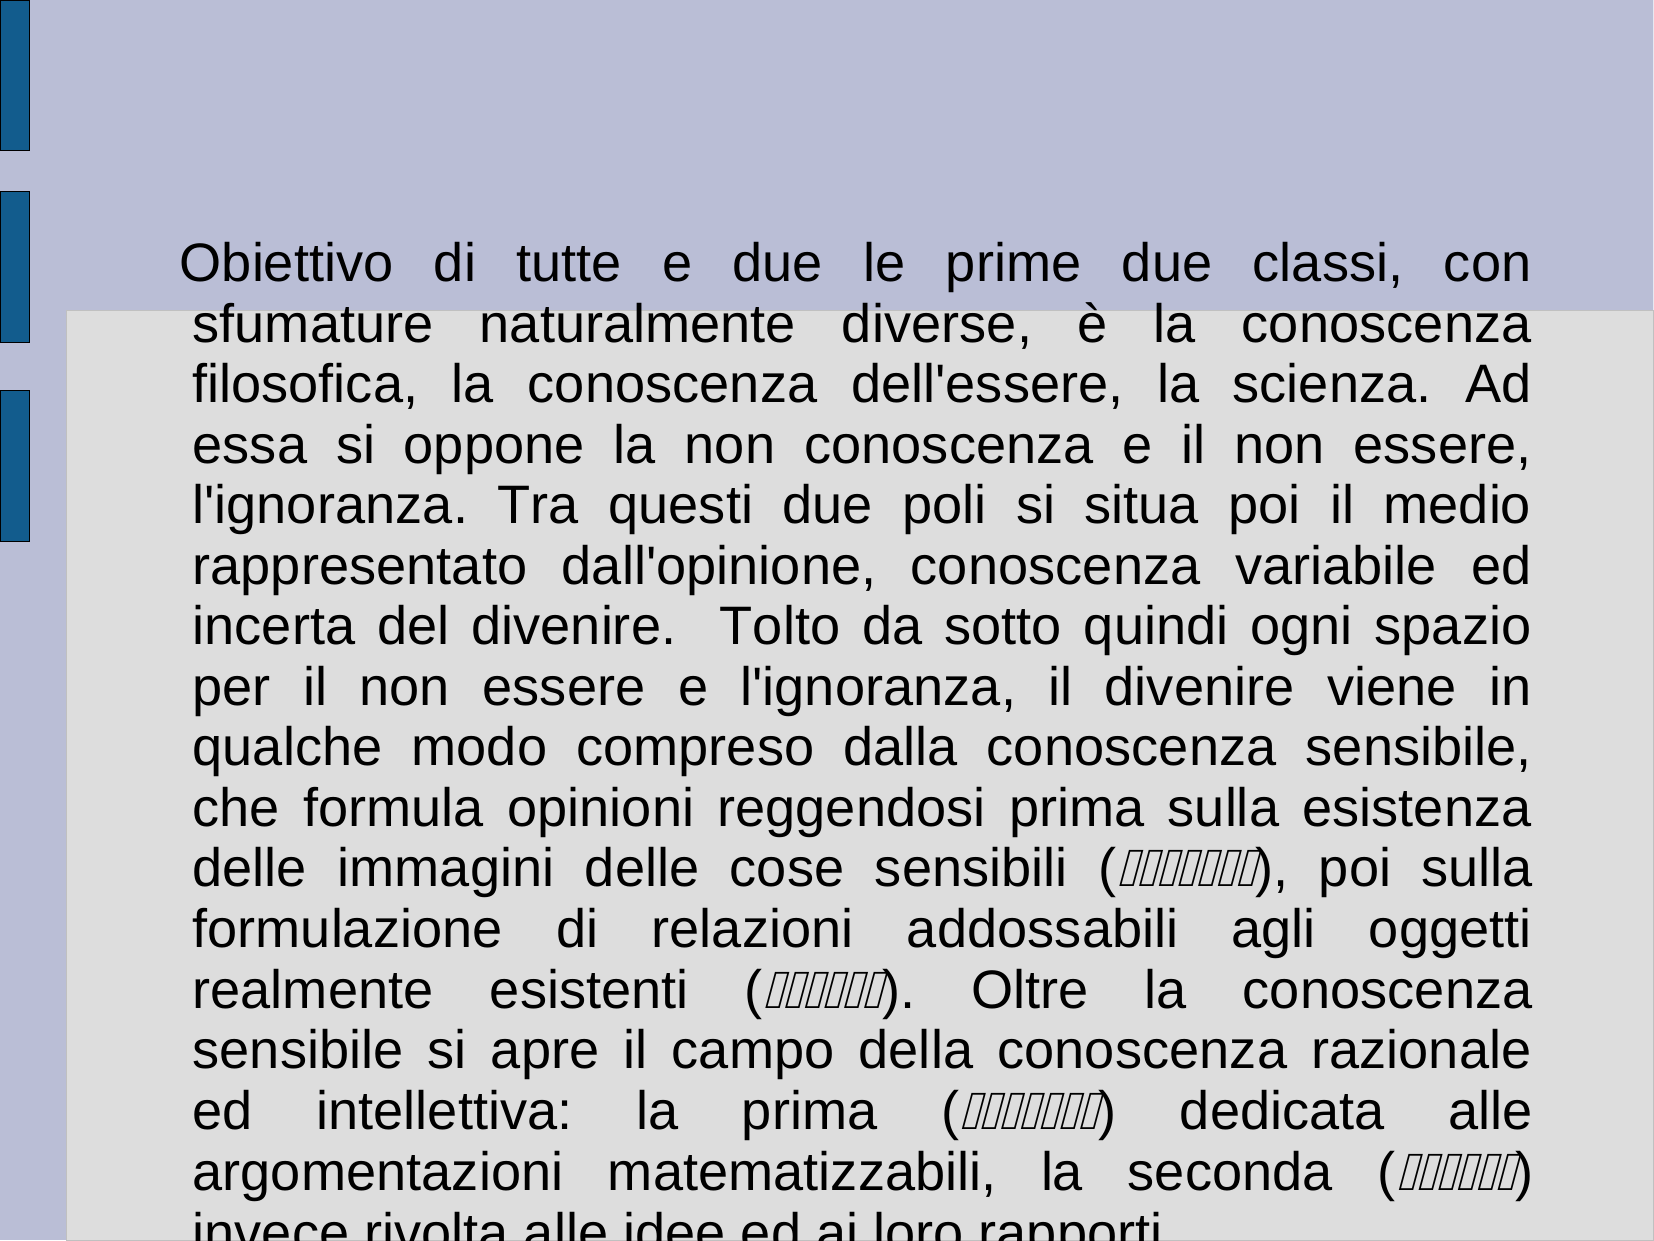

#
 Obiettivo di tutte e due le prime due classi, con sfumature naturalmente diverse, è la conoscenza filosofica, la conoscenza dell'essere, la scienza. Ad essa si oppone la non conoscenza e il non essere, l'ignoranza. Tra questi due poli si situa poi il medio rappresentato dall'opinione, conoscenza variabile ed incerta del divenire. Tolto da sotto quindi ogni spazio per il non essere e l'ignoranza, il divenire viene in qualche modo compreso dalla conoscenza sensibile, che formula opinioni reggendosi prima sulla esistenza delle immagini delle cose sensibili (), poi sulla formulazione di relazioni addossabili agli oggetti realmente esistenti (). Oltre la conoscenza sensibile si apre il campo della conoscenza razionale ed intellettiva: la prima () dedicata alle argomentazioni matematizzabili, la seconda () invece rivolta alle idee ed ai loro rapporti.